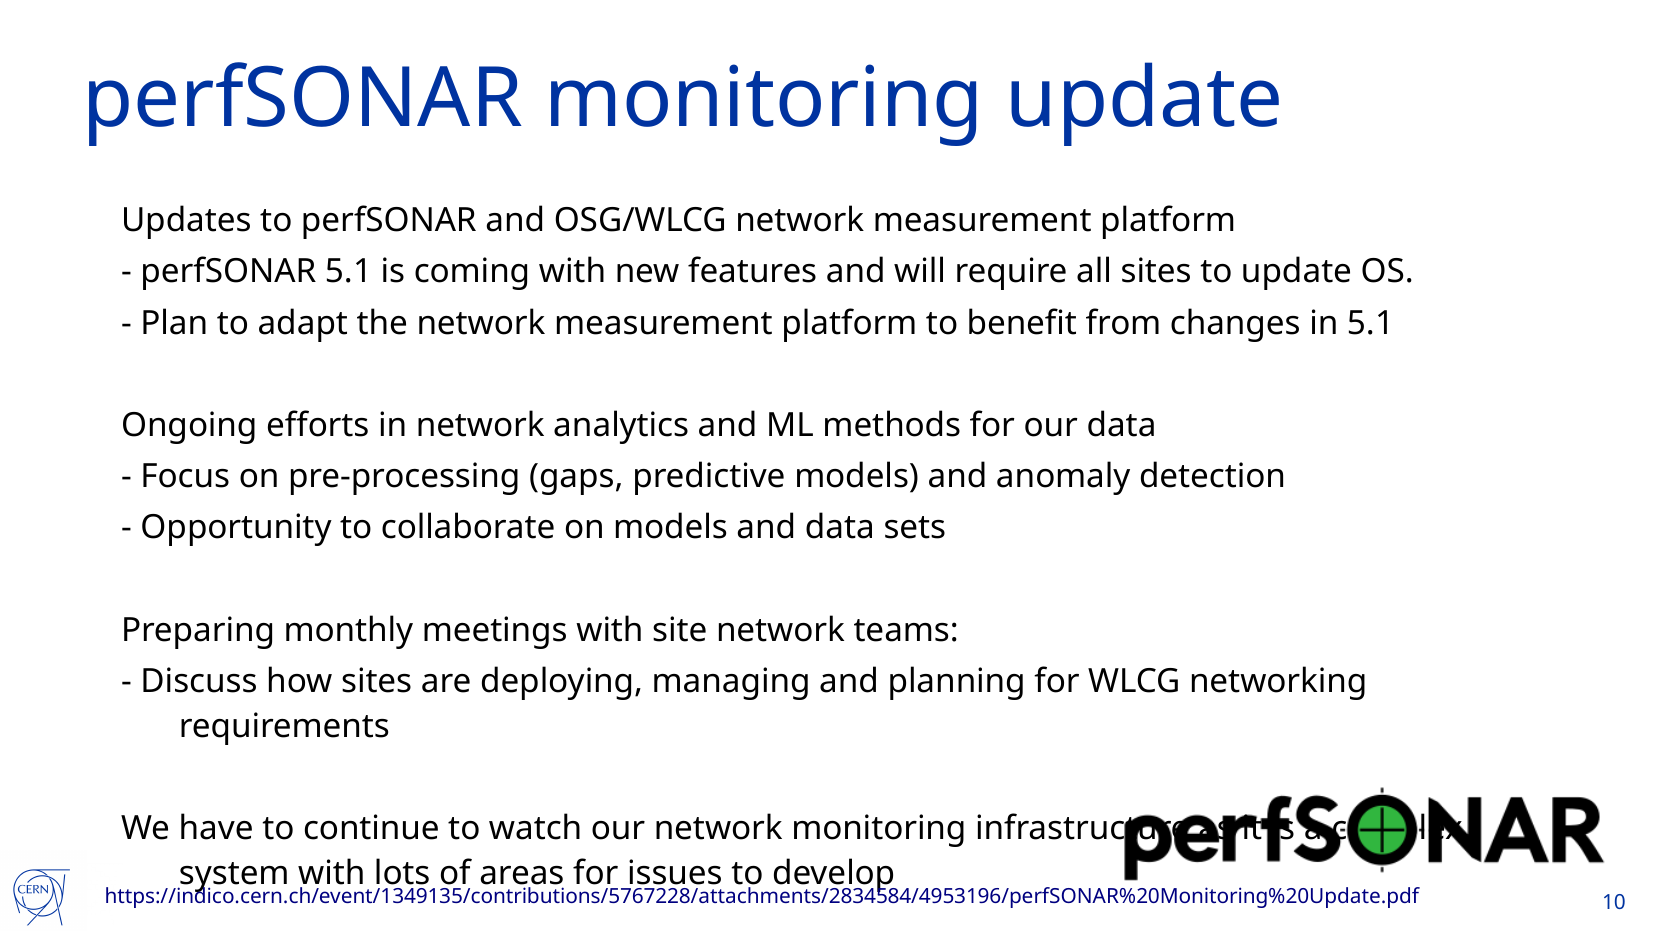

# perfSONAR monitoring update
Updates to perfSONAR and OSG/WLCG network measurement platform
- perfSONAR 5.1 is coming with new features and will require all sites to update OS.
- Plan to adapt the network measurement platform to benefit from changes in 5.1
Ongoing efforts in network analytics and ML methods for our data
- Focus on pre-processing (gaps, predictive models) and anomaly detection
- Opportunity to collaborate on models and data sets
Preparing monthly meetings with site network teams:
- Discuss how sites are deploying, managing and planning for WLCG networking requirements
We have to continue to watch our network monitoring infrastructure as it is a complex system with lots of areas for issues to develop
10
https://indico.cern.ch/event/1349135/contributions/5767228/attachments/2834584/4953196/perfSONAR%20Monitoring%20Update.pdf